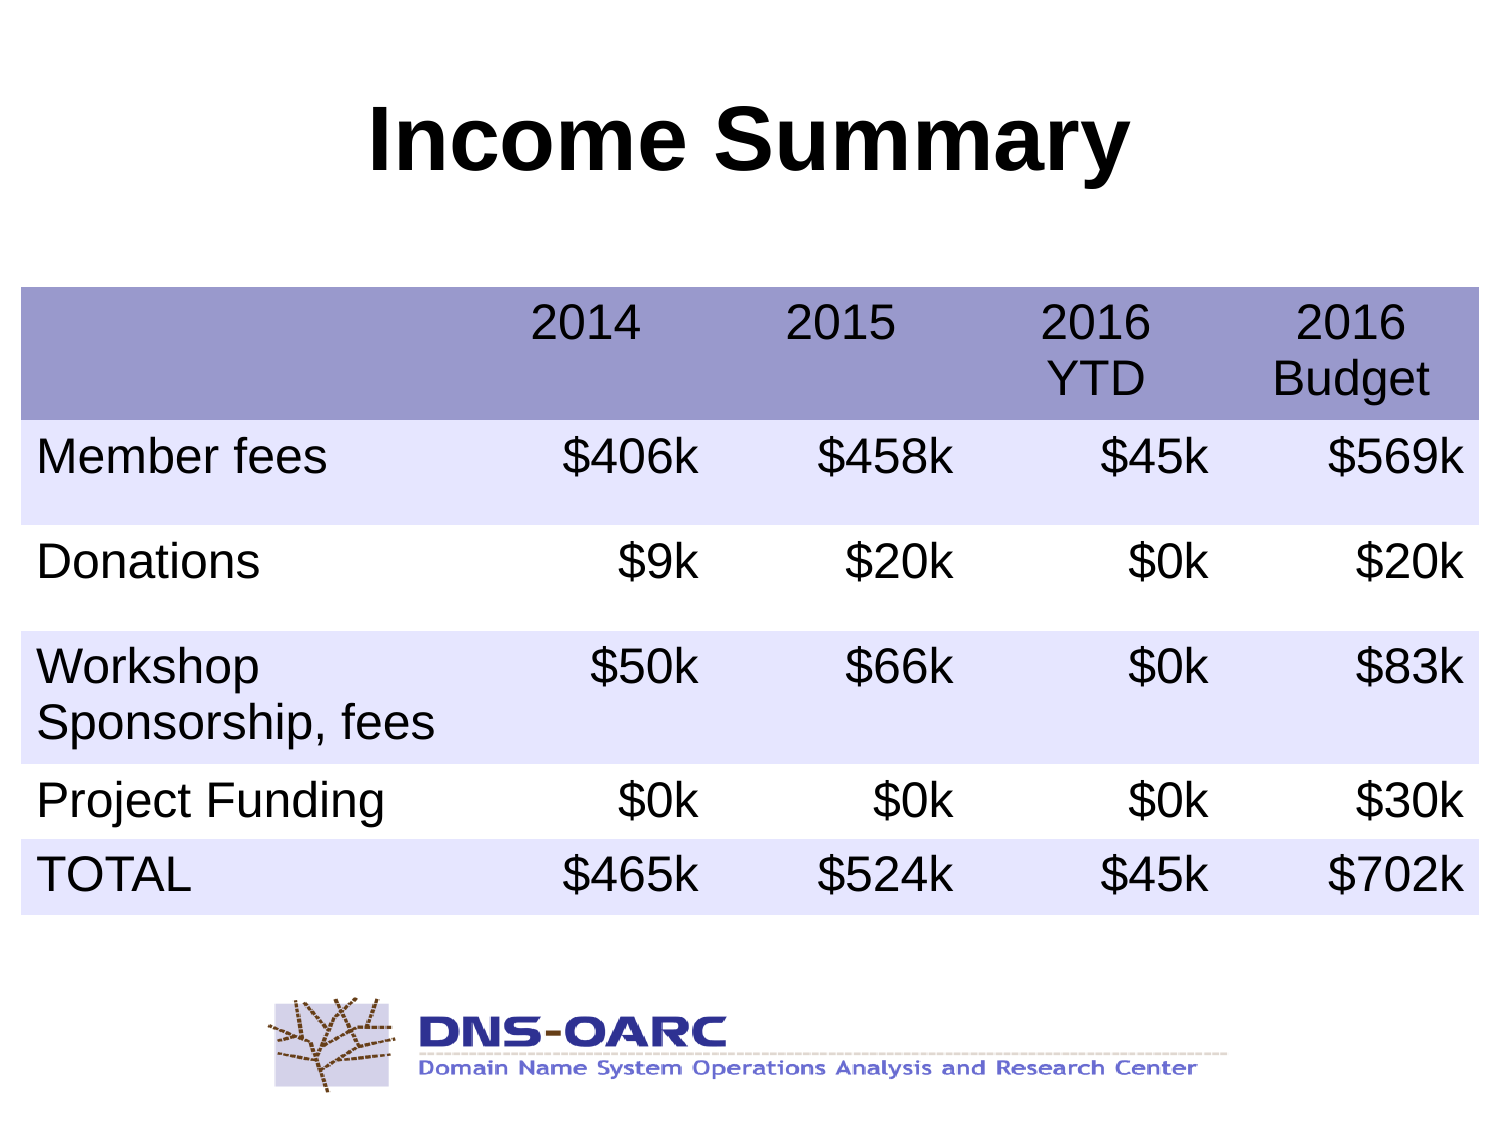

# Income Summary
| | 2014 | 2015 | 2016 YTD | 2016 Budget |
| --- | --- | --- | --- | --- |
| Member fees | $406k | $458k | $45k | $569k |
| Donations | $9k | $20k | $0k | $20k |
| Workshop Sponsorship, fees | $50k | $66k | $0k | $83k |
| Project Funding | $0k | $0k | $0k | $30k |
| TOTAL | $465k | $524k | $45k | $702k |